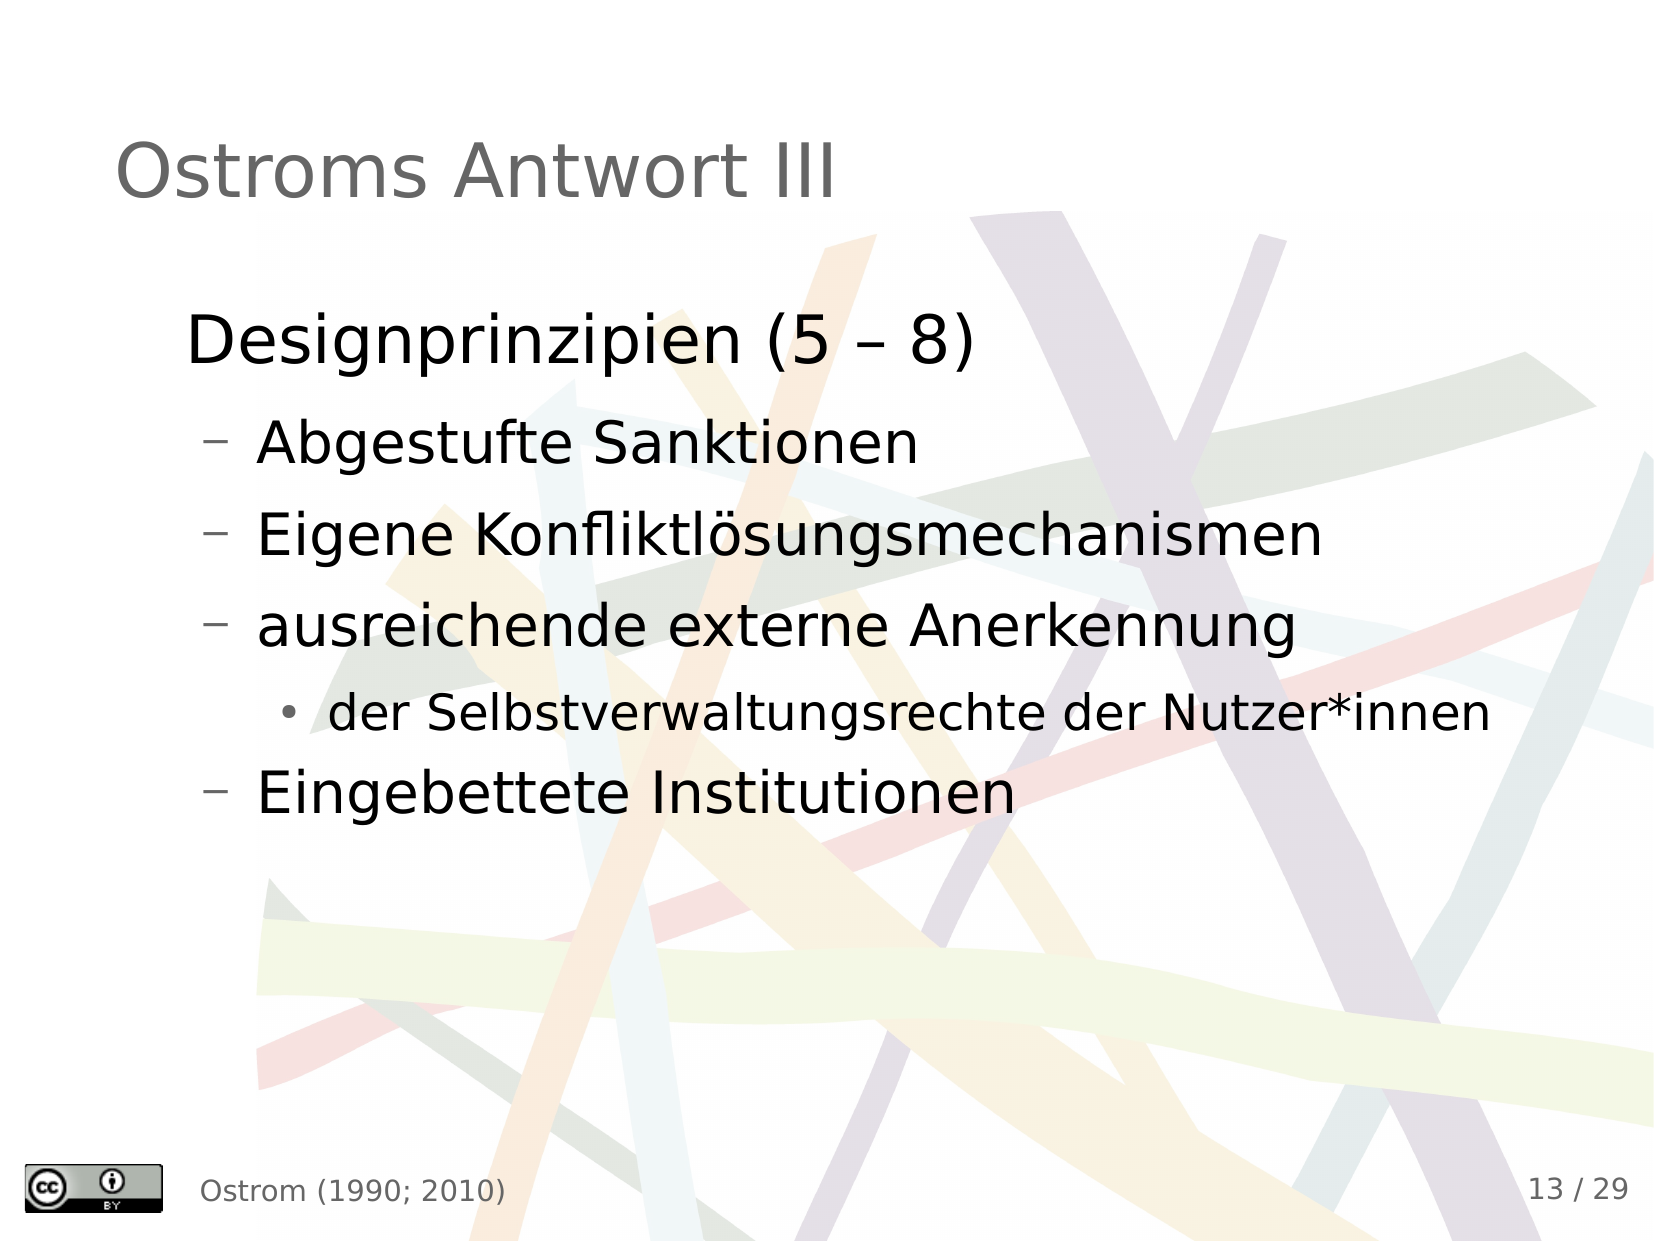

# Ostroms Antwort III
Designprinzipien (5 – 8)
Abgestufte Sanktionen
Eigene Konfliktlösungsmechanismen
ausreichende externe Anerkennung
der Selbstverwaltungsrechte der Nutzer*innen
Eingebettete Institutionen
Ostrom (1990; 2010)
13